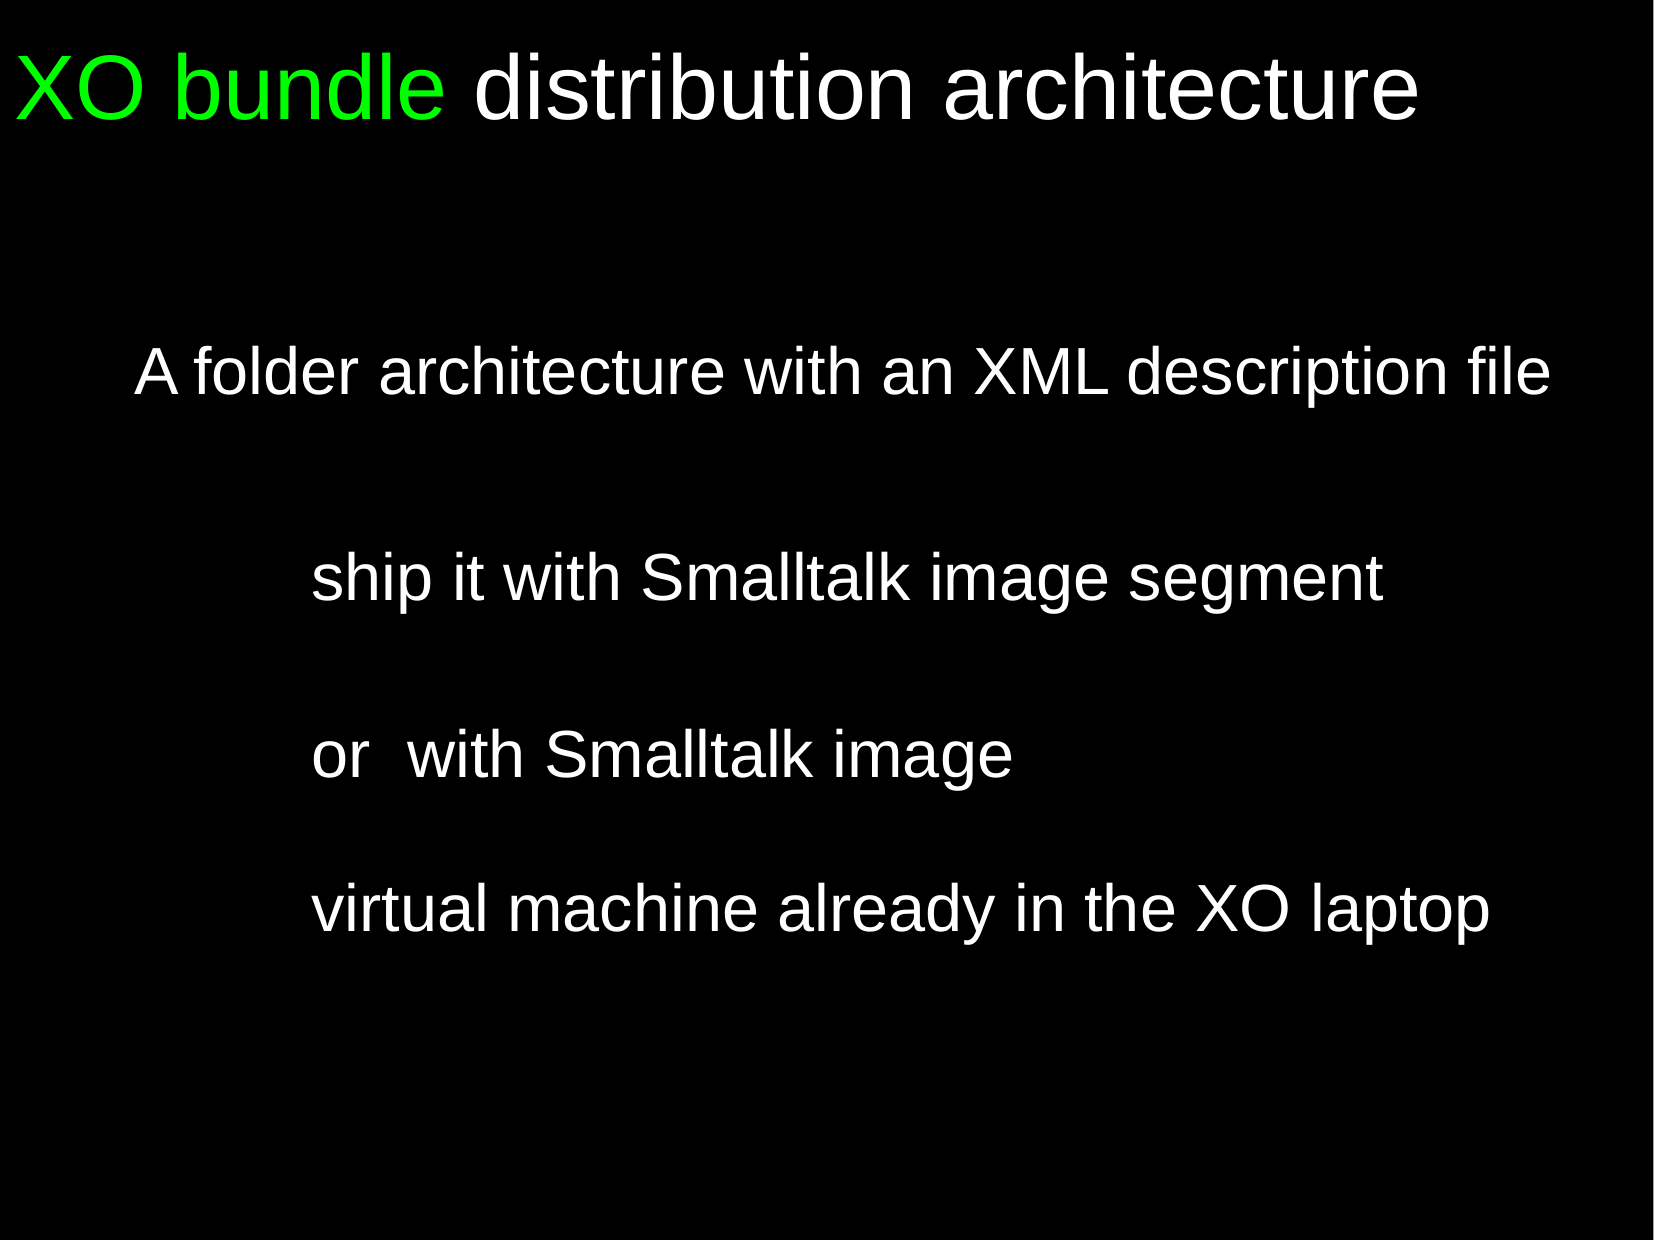

XO bundle distribution architecture
A folder architecture with an XML description file
ship it with Smalltalk image segment
or with Smalltalk image
virtual machine already in the XO laptop